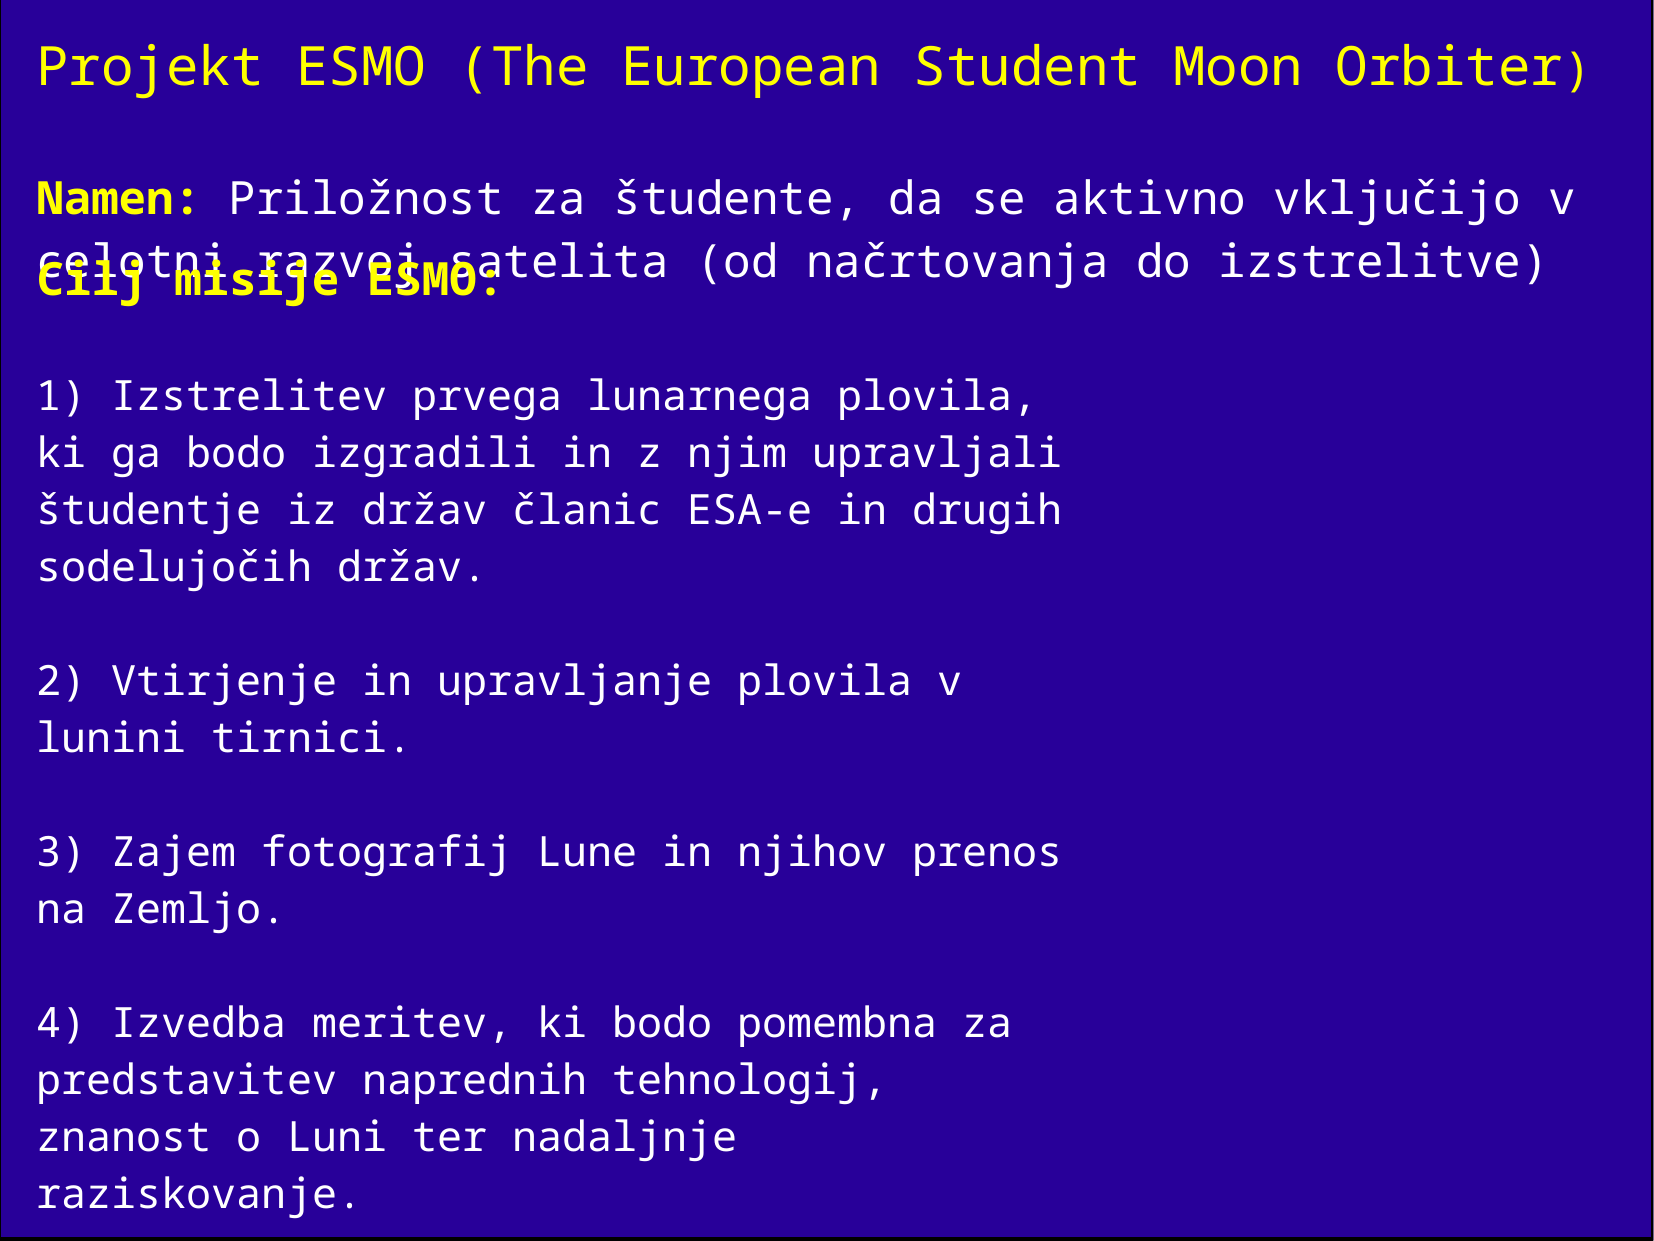

Projekt ESMO (The European Student Moon Orbiter)
Namen: Priložnost za študente, da se aktivno vključijo v celotni razvoj satelita (od načrtovanja do izstrelitve)
Cilj misije ESMO:
1) Izstrelitev prvega lunarnega plovila, ki ga bodo izgradili in z njim upravljali študentje iz držav članic ESA-e in drugih sodelujočih držav.
2) Vtirjenje in upravljanje plovila v lunini tirnici.
3) Zajem fotografij Lune in njihov prenos na Zemljo.
4) Izvedba meritev, ki bodo pomembna za predstavitev naprednih tehnologij, znanost o Luni ter nadaljnje raziskovanje.